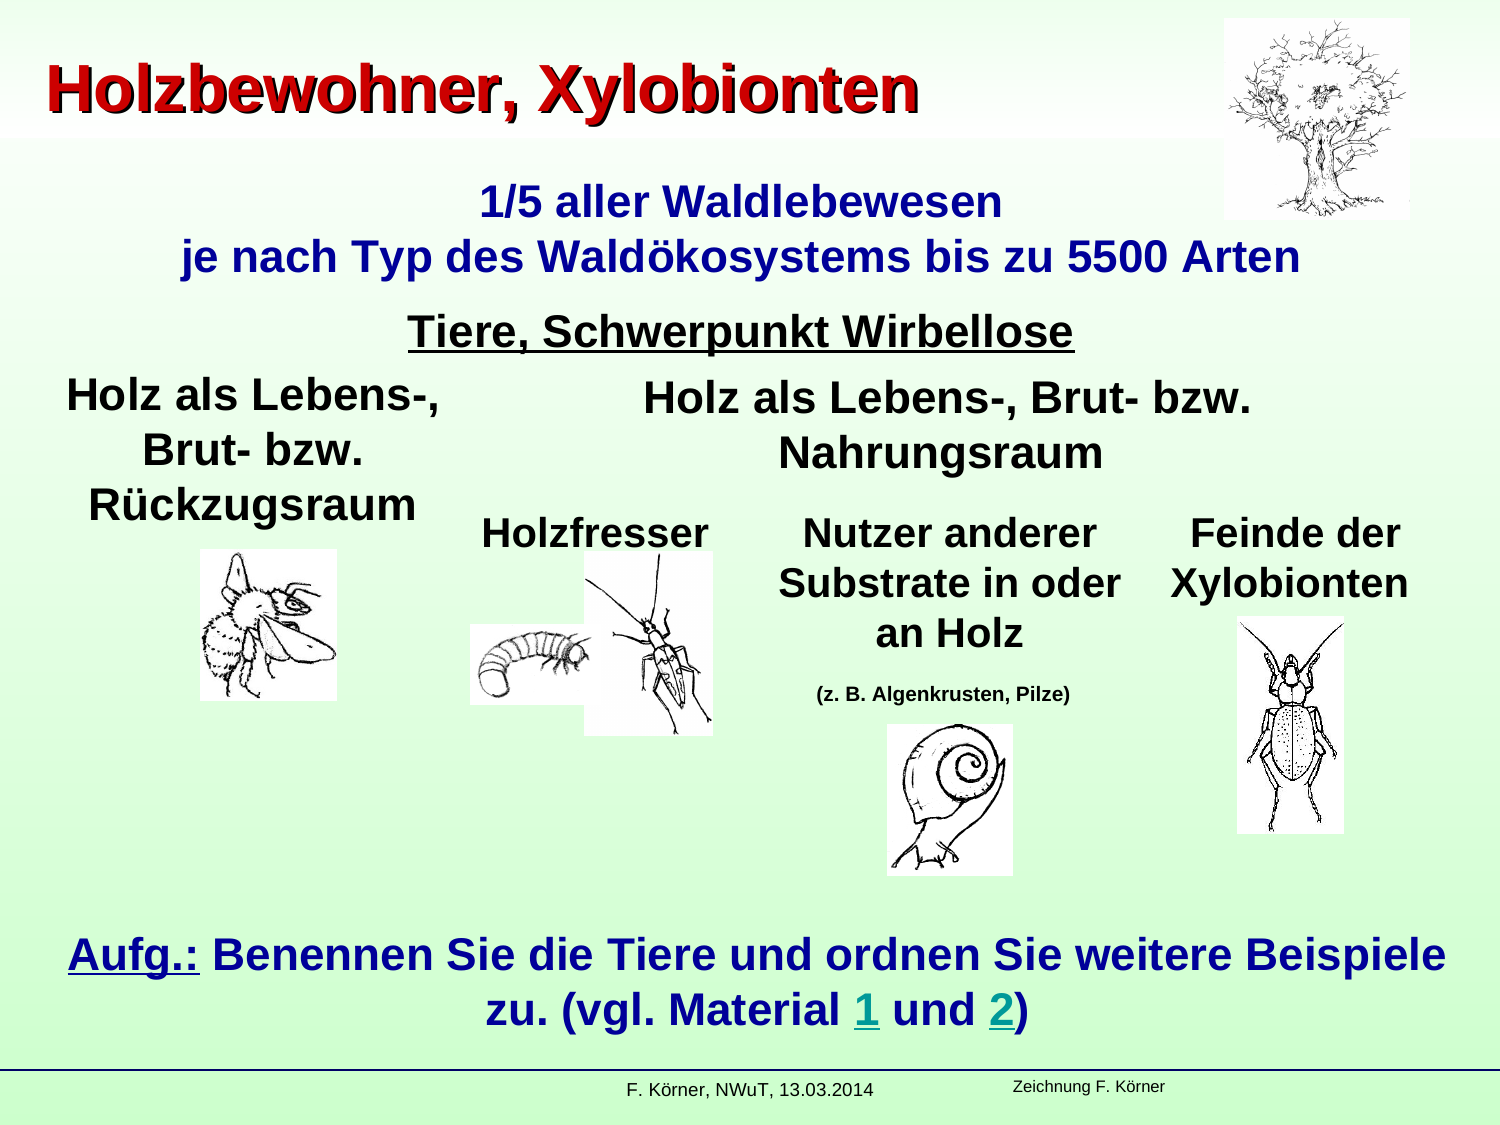

| Holzbewohner, Xylobionten |
| --- |
1/5 aller Waldlebewesen
je nach Typ des Waldökosystems bis zu 5500 Arten
Tiere, Schwerpunkt Wirbellose
Holz als Lebens-, Brut- bzw. Rückzugsraum
Holz als Lebens-, Brut- bzw. Nahrungsraum
Holzfresser
Nutzer anderer Substrate in oder an Holz
(z. B. Algenkrusten, Pilze)
Feinde der Xylobionten
Aufg.: Benennen Sie die Tiere und ordnen Sie weitere Beispiele zu. (vgl. Material 1 und 2)
Zeichnung F. Körner